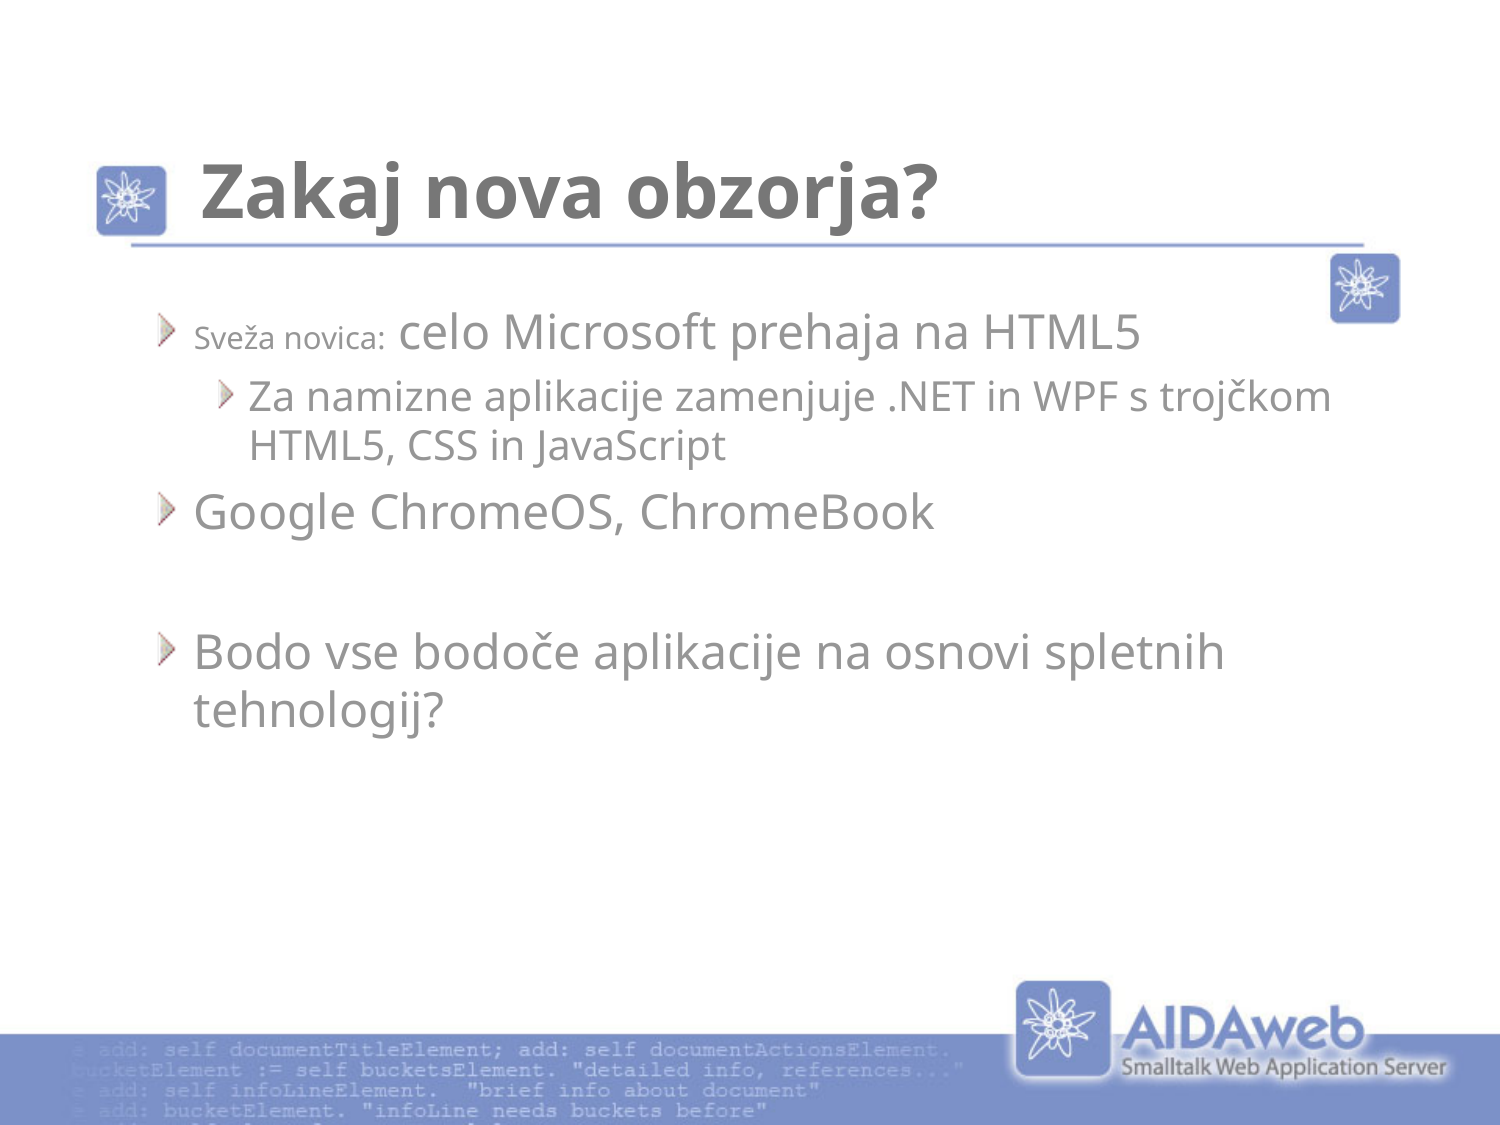

# Zakaj nova obzorja?
Sveža novica: celo Microsoft prehaja na HTML5
Za namizne aplikacije zamenjuje .NET in WPF s trojčkom HTML5, CSS in JavaScript
Google ChromeOS, ChromeBook
Bodo vse bodoče aplikacije na osnovi spletnih tehnologij?